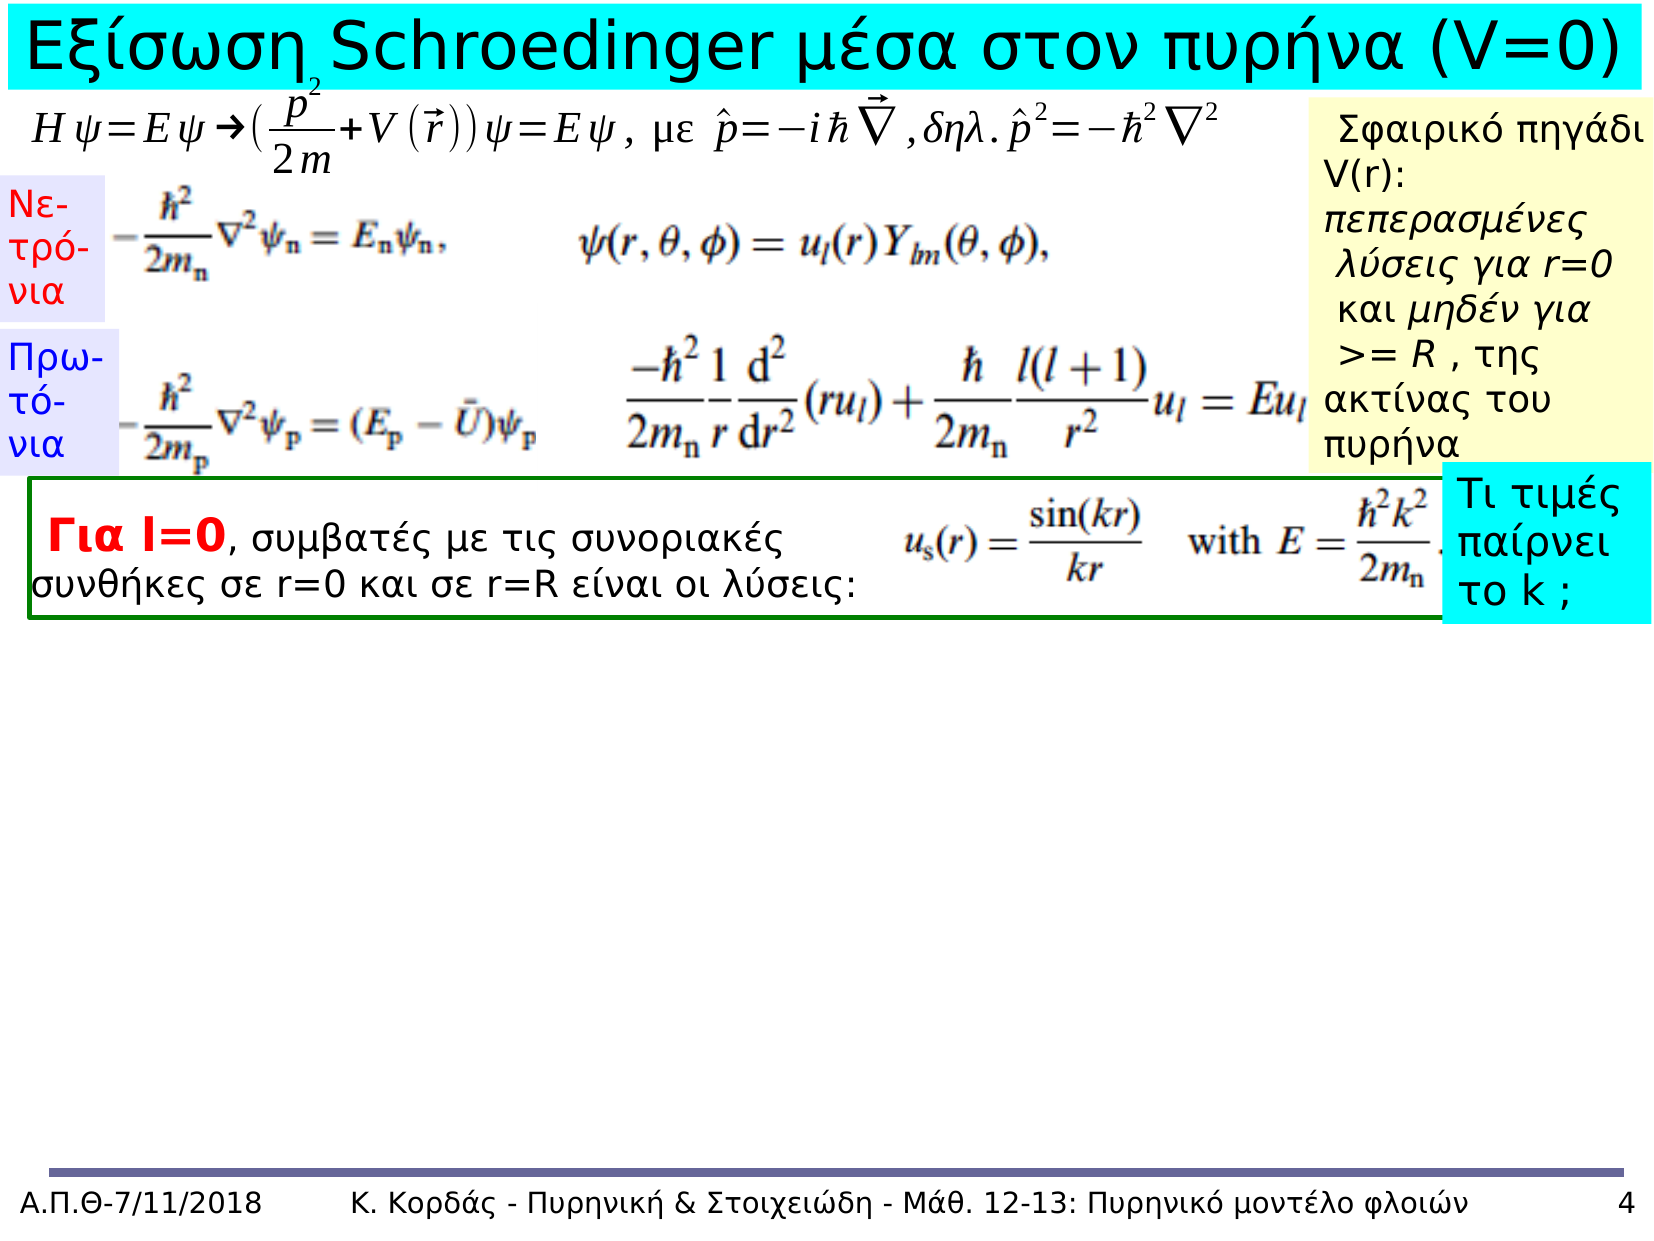

# Εξίσωση Schroedinger μέσα στον πυρήνα (V=0)
Σφαιρικό πηγάδι V(r): πεπερασμένες
λύσεις για r=0
και μηδέν για
>= R , της ακτίνας του πυρήνα
Νε-
τρό-
νια
Πρω-
τό-
νια
Τι τιμές
παίρνει
το k ;
Για l=0, συμβατές με τις συνοριακές συνθήκες σε r=0 και σε r=R είναι οι λύσεις:
Α.Π.Θ-7/11/2018
Κ. Κορδάς - Πυρηνική & Στοιχειώδη - Μάθ. 12-13: Πυρηνικό μοντέλο φλοιών
4